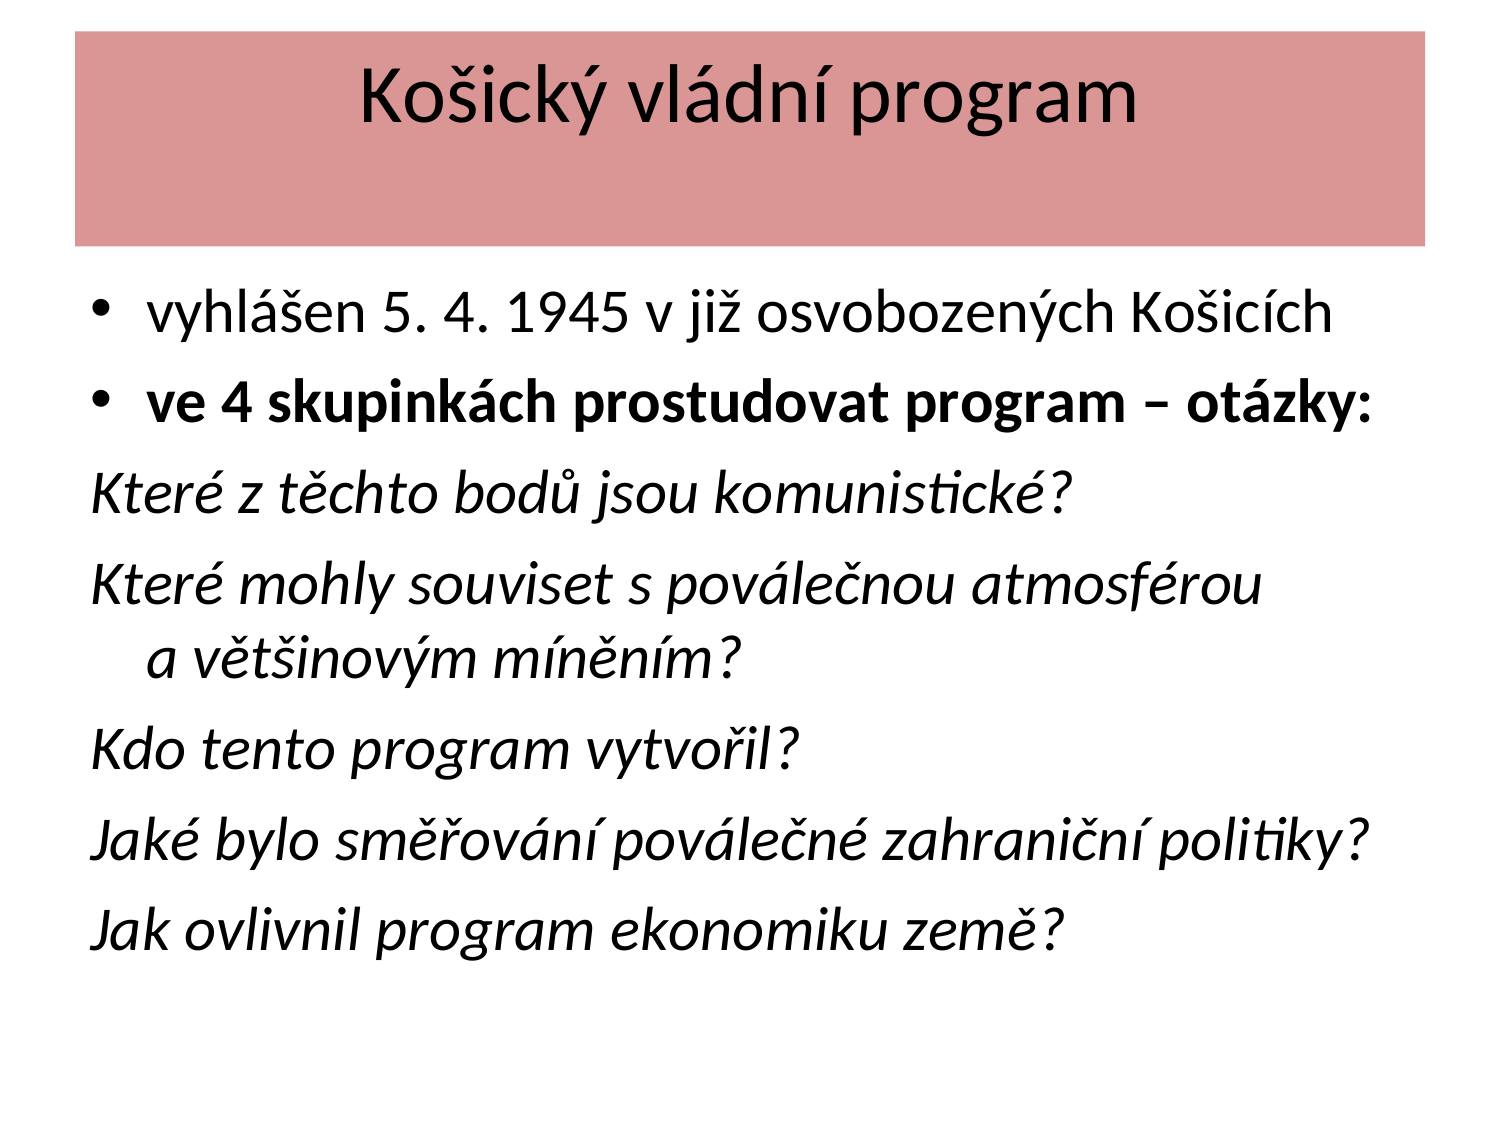

# Košický vládní program
vyhlášen 5. 4. 1945 v již osvobozených Košicích
ve 4 skupinkách prostudovat program – otázky:
Které z těchto bodů jsou komunistické?
Které mohly souviset s poválečnou atmosférou
a většinovým míněním?
Kdo tento program vytvořil?
Jaké bylo směřování poválečné zahraniční politiky?
Jak ovlivnil program ekonomiku země?